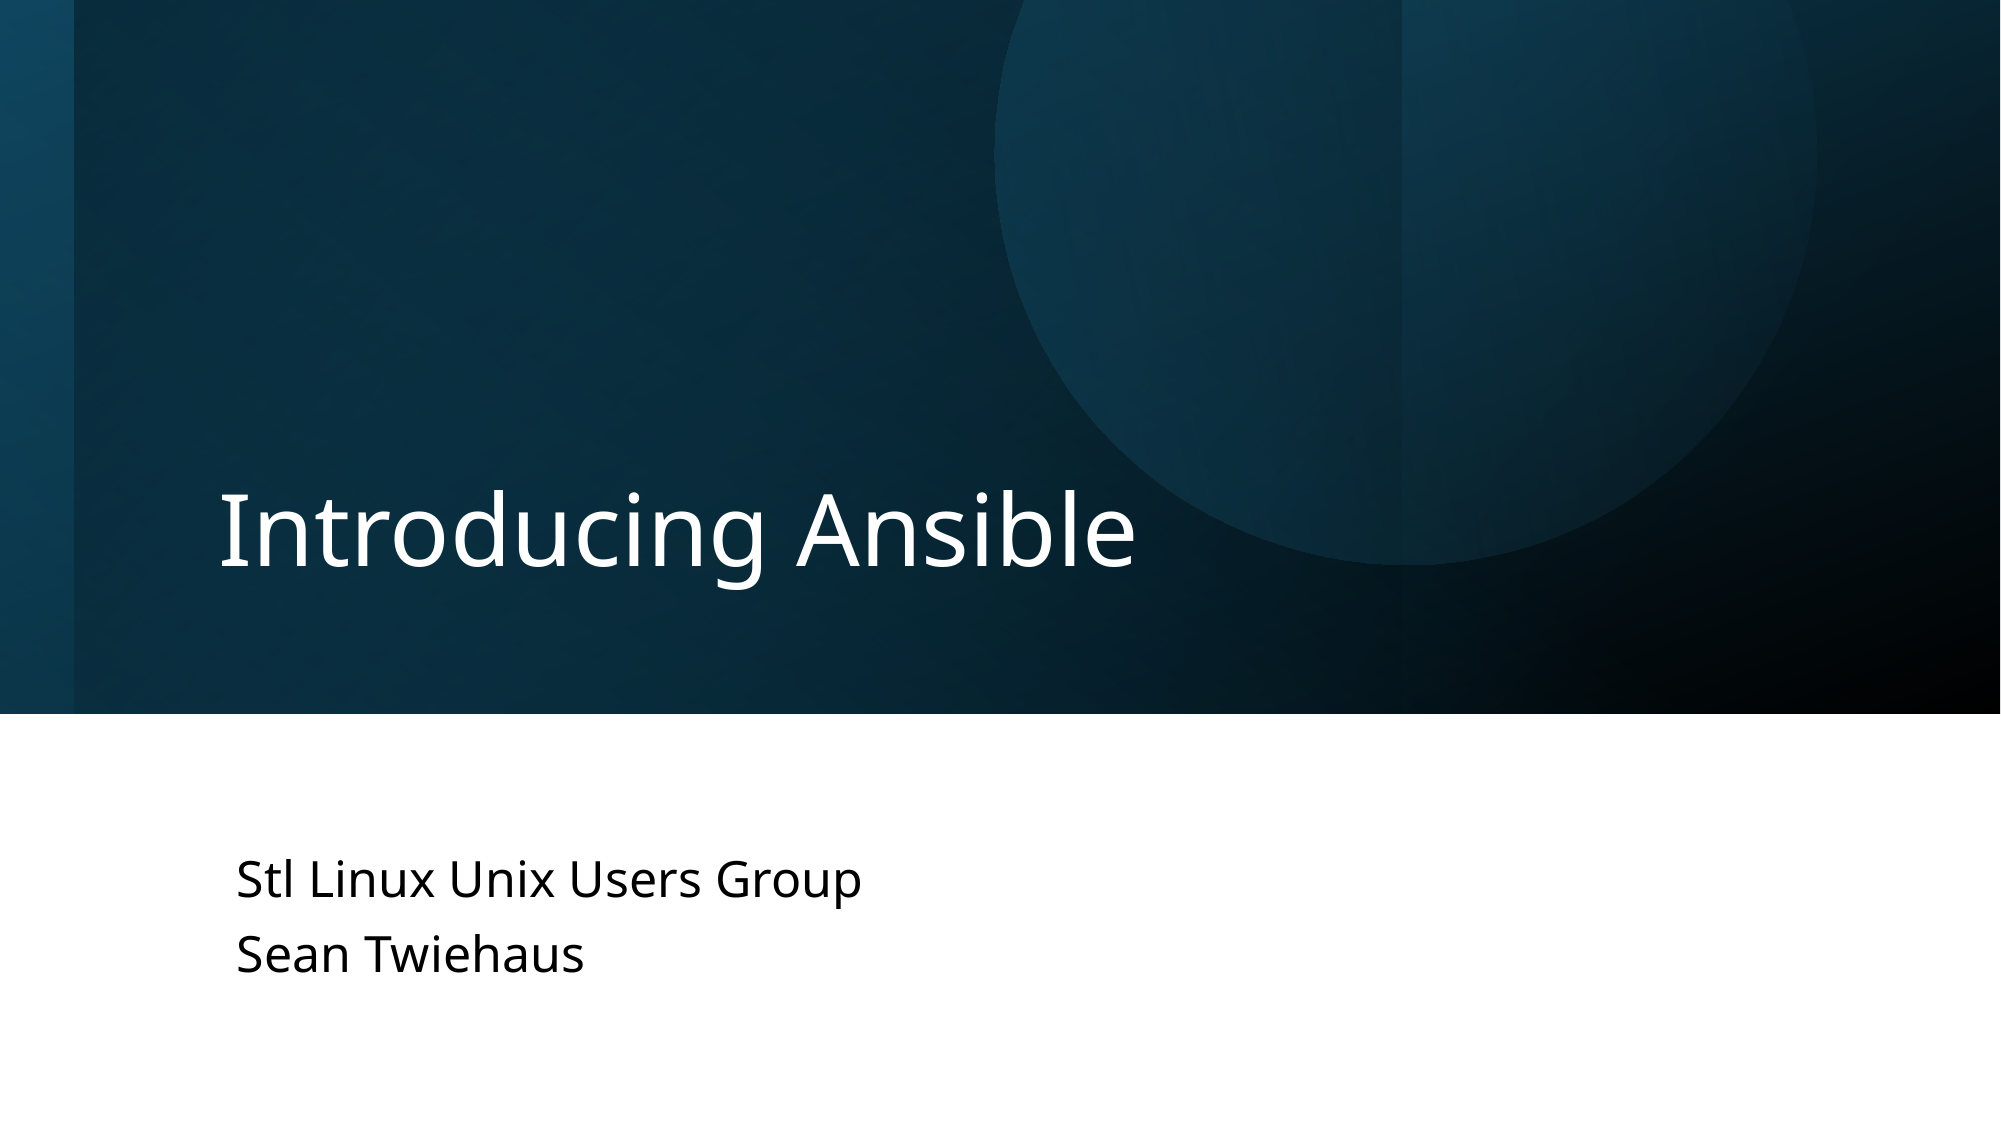

# Introducing Ansible
Stl Linux Unix Users Group
Sean Twiehaus